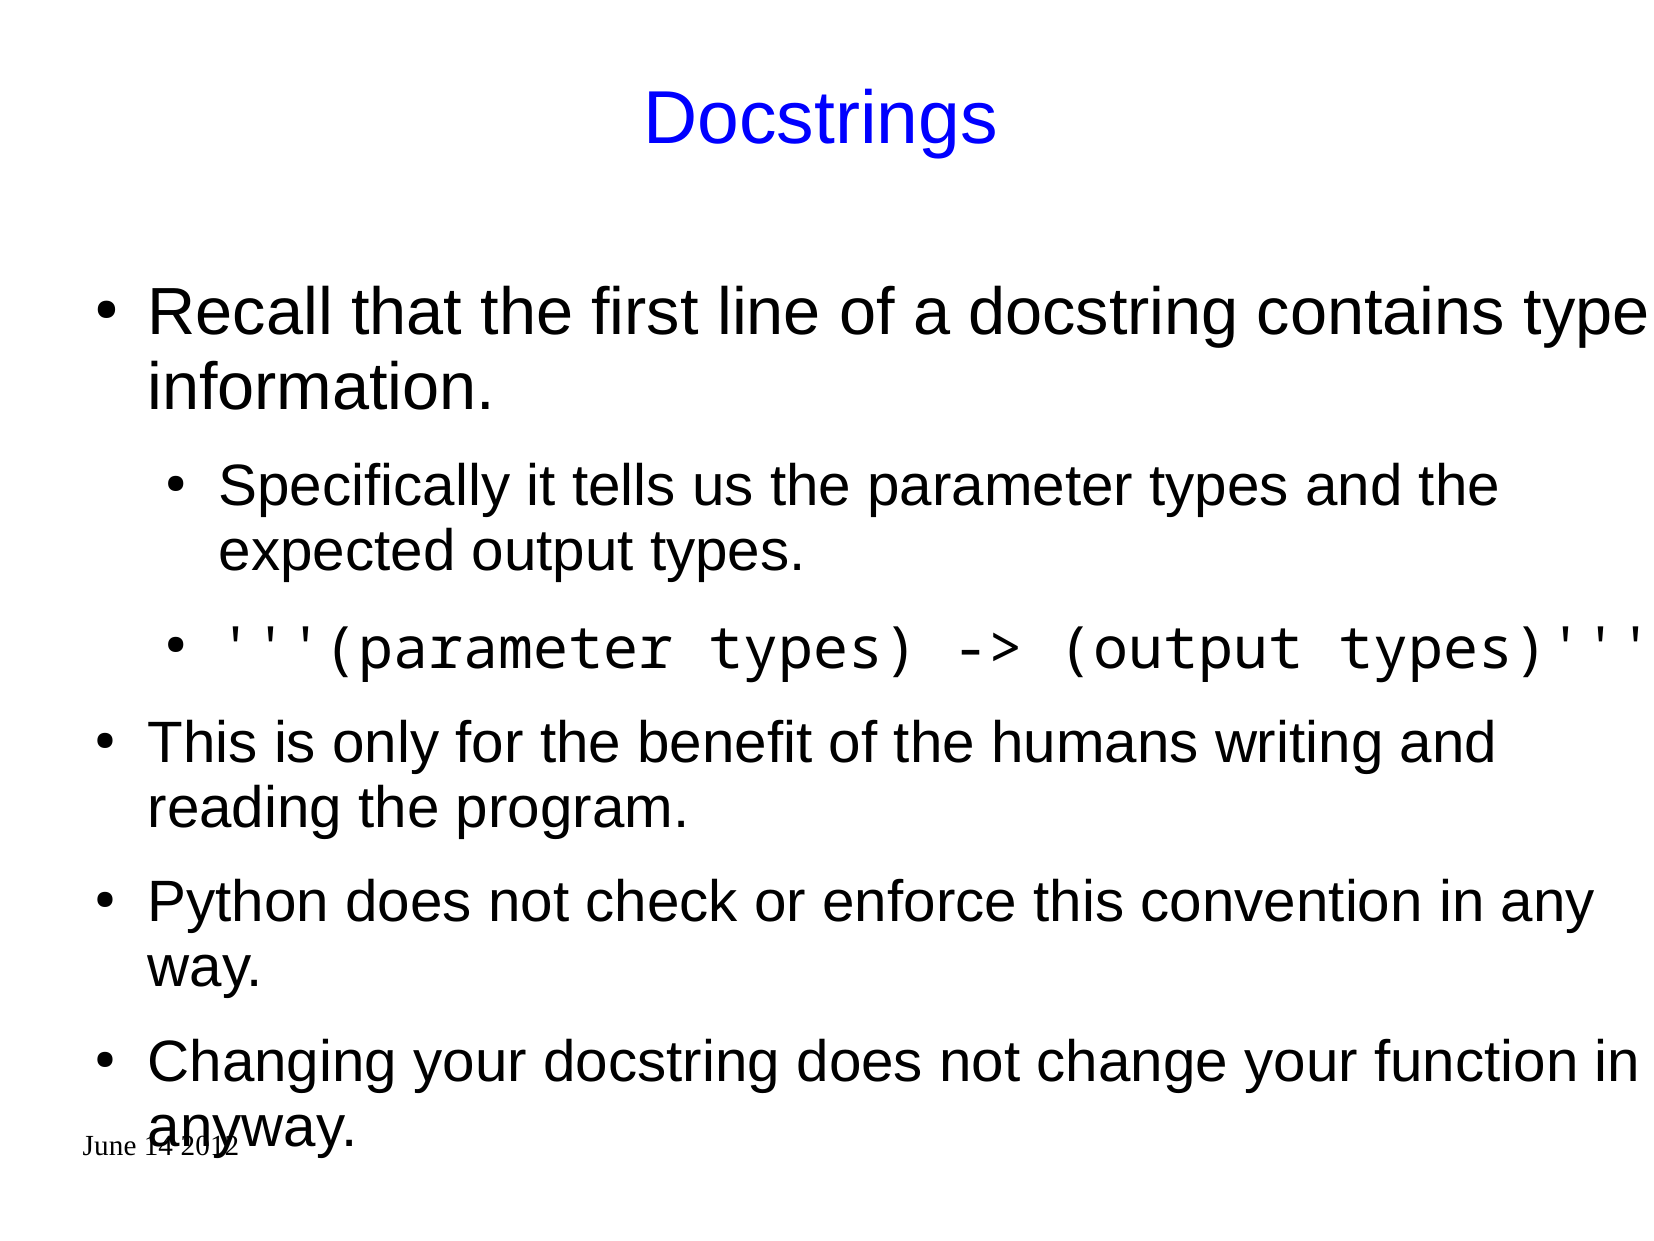

# Docstrings
Recall that the first line of a docstring contains type information.
Specifically it tells us the parameter types and the expected output types.
'''(parameter types) -> (output types)'''
This is only for the benefit of the humans writing and reading the program.
Python does not check or enforce this convention in any way.
Changing your docstring does not change your function in anyway.
June 14 2012